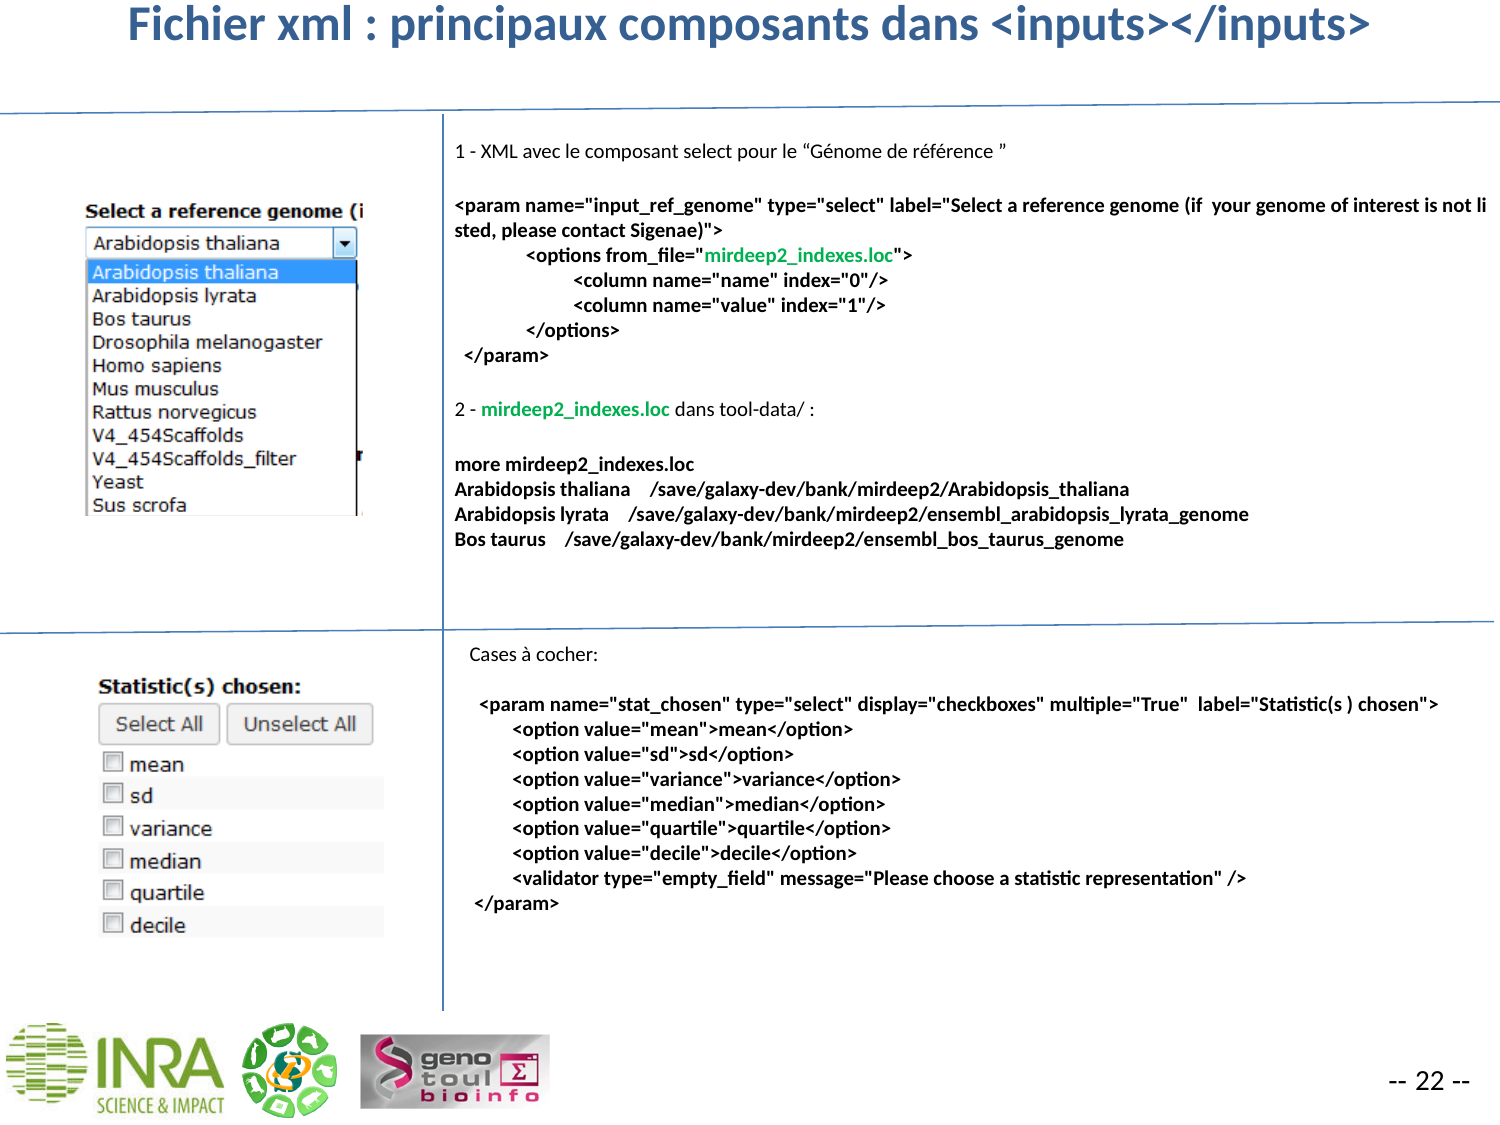

Fichier xml : principaux composants dans <inputs></inputs>
1 - XML avec le composant select pour le “Génome de référence ”
<param name="input_ref_genome" type="select" label="Select a reference genome (if your genome of interest is not li
sted, please contact Sigenae)">
               <options from_file="mirdeep2_indexes.loc">
                   <column name="name" index="0"/>
                  <column name="value" index="1"/>
               </options>
  </param>
2 - mirdeep2_indexes.loc dans tool-data/ :
more mirdeep2_indexes.loc
Arabidopsis thaliana    /save/galaxy-dev/bank/mirdeep2/Arabidopsis_thaliana
Arabidopsis lyrata    /save/galaxy-dev/bank/mirdeep2/ensembl_arabidopsis_lyrata_genome
Bos taurus    /save/galaxy-dev/bank/mirdeep2/ensembl_bos_taurus_genome
Cases à cocher:
  <param name="stat_chosen" type="select" display="checkboxes" multiple="True" label="Statistic(s ) chosen">
         <option value="mean">mean</option>
         <option value="sd">sd</option>
         <option value="variance">variance</option>
         <option value="median">median</option>
         <option value="quartile">quartile</option>
         <option value="decile">decile</option>
         <validator type="empty_field" message="Please choose a statistic representation" />
 </param>